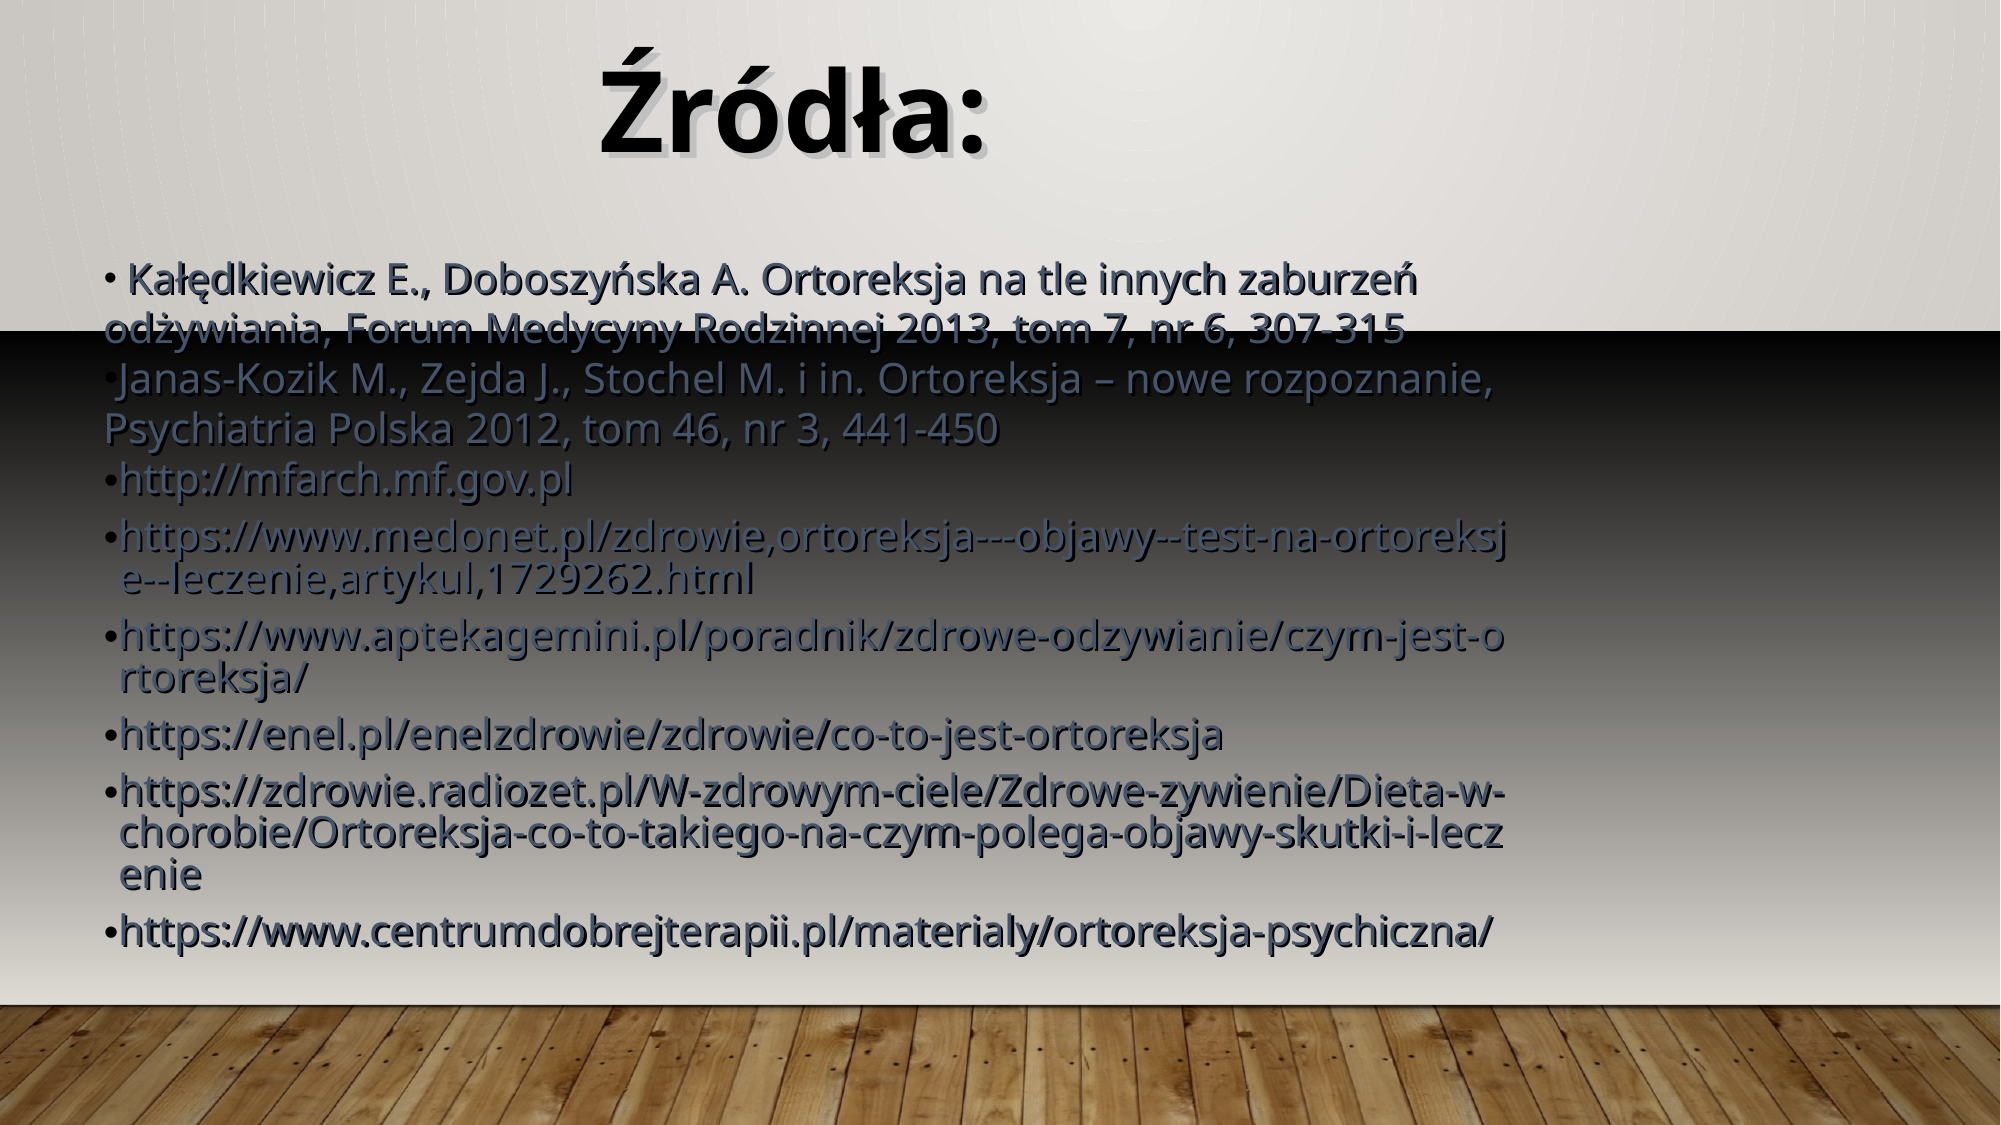

Źródła:
 Kałędkiewicz E., Doboszyńska A. Ortoreksja na tle innych zaburzeń odżywiania, Forum Medycyny Rodzinnej 2013, tom 7, nr 6, 307-315
Janas-Kozik M., Zejda J., Stochel M. i in. Ortoreksja – nowe rozpoznanie, Psychiatria Polska 2012, tom 46, nr 3, 441-450
http://mfarch.mf.gov.pl
https://www.medonet.pl/zdrowie,ortoreksja---objawy--test-na-ortoreksje--leczenie,artykul,1729262.html
https://www.aptekagemini.pl/poradnik/zdrowe-odzywianie/czym-jest-ortoreksja/
https://enel.pl/enelzdrowie/zdrowie/co-to-jest-ortoreksja
https://zdrowie.radiozet.pl/W-zdrowym-ciele/Zdrowe-zywienie/Dieta-w-chorobie/Ortoreksja-co-to-takiego-na-czym-polega-objawy-skutki-i-leczenie
https://www.centrumdobrejterapii.pl/materialy/ortoreksja-psychiczna/